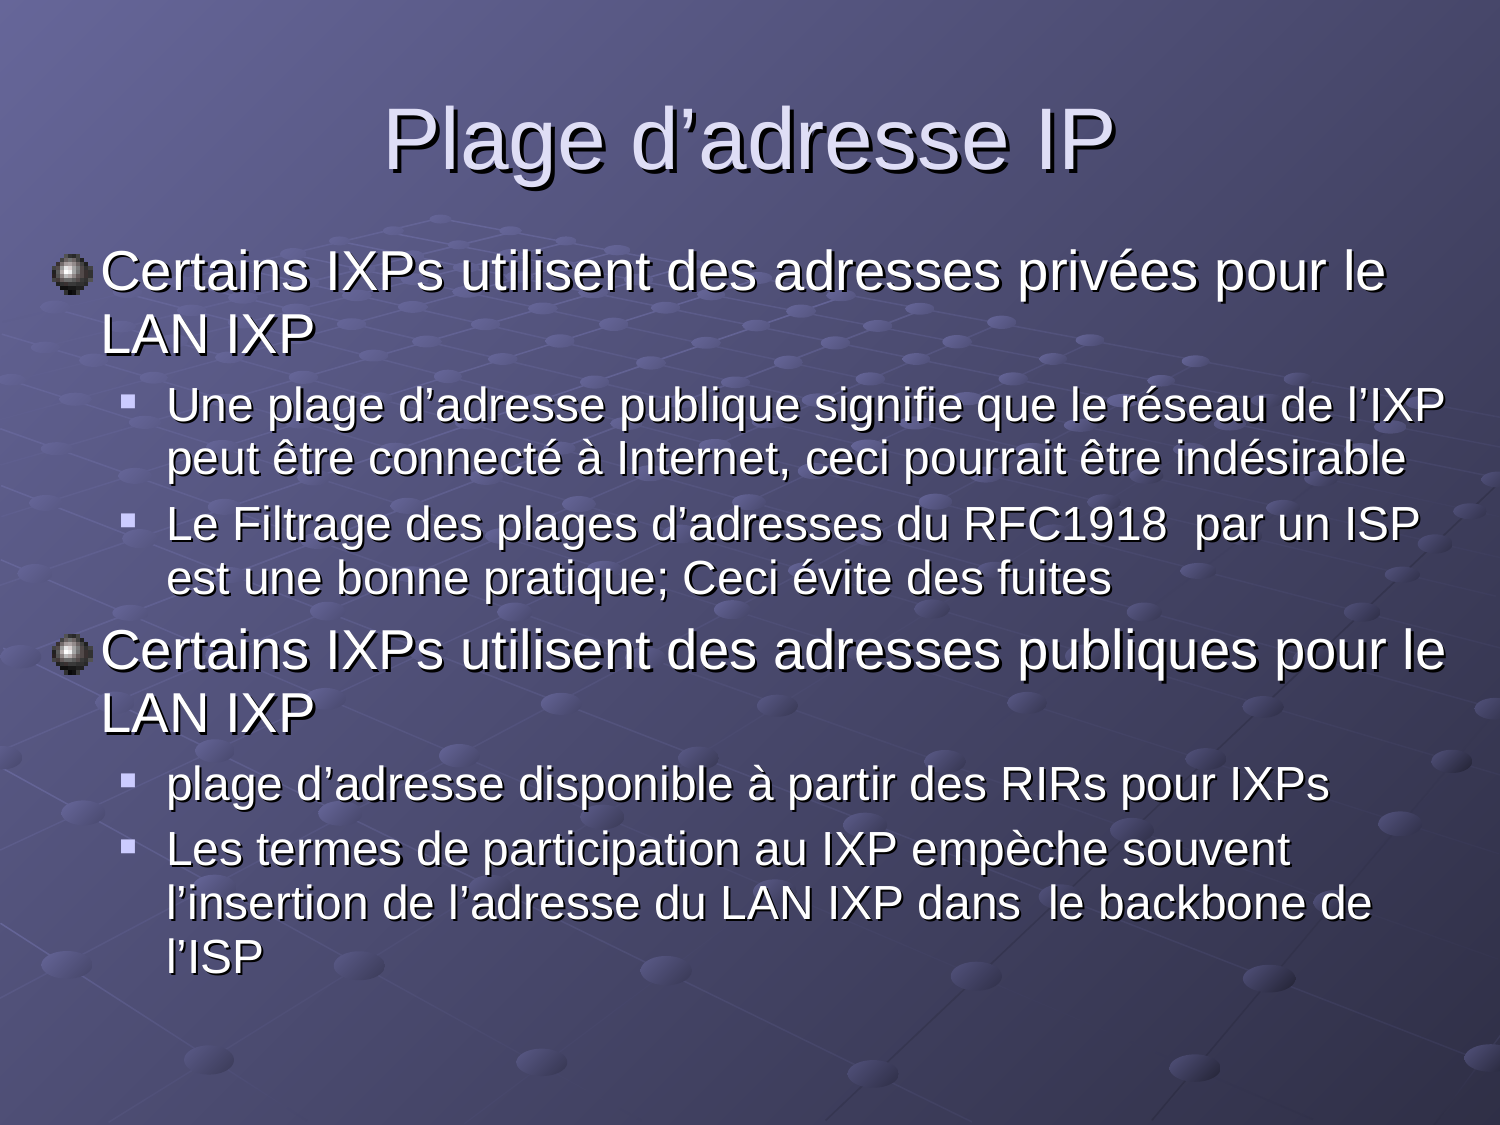

# Plage d’adresse IP
Certains IXPs utilisent des adresses privées pour le LAN IXP
Une plage d’adresse publique signifie que le réseau de l’IXP peut être connecté à Internet, ceci pourrait être indésirable
Le Filtrage des plages d’adresses du RFC1918 par un ISP est une bonne pratique; Ceci évite des fuites
Certains IXPs utilisent des adresses publiques pour le LAN IXP
plage d’adresse disponible à partir des RIRs pour IXPs
Les termes de participation au IXP empèche souvent l’insertion de l’adresse du LAN IXP dans le backbone de l’ISP